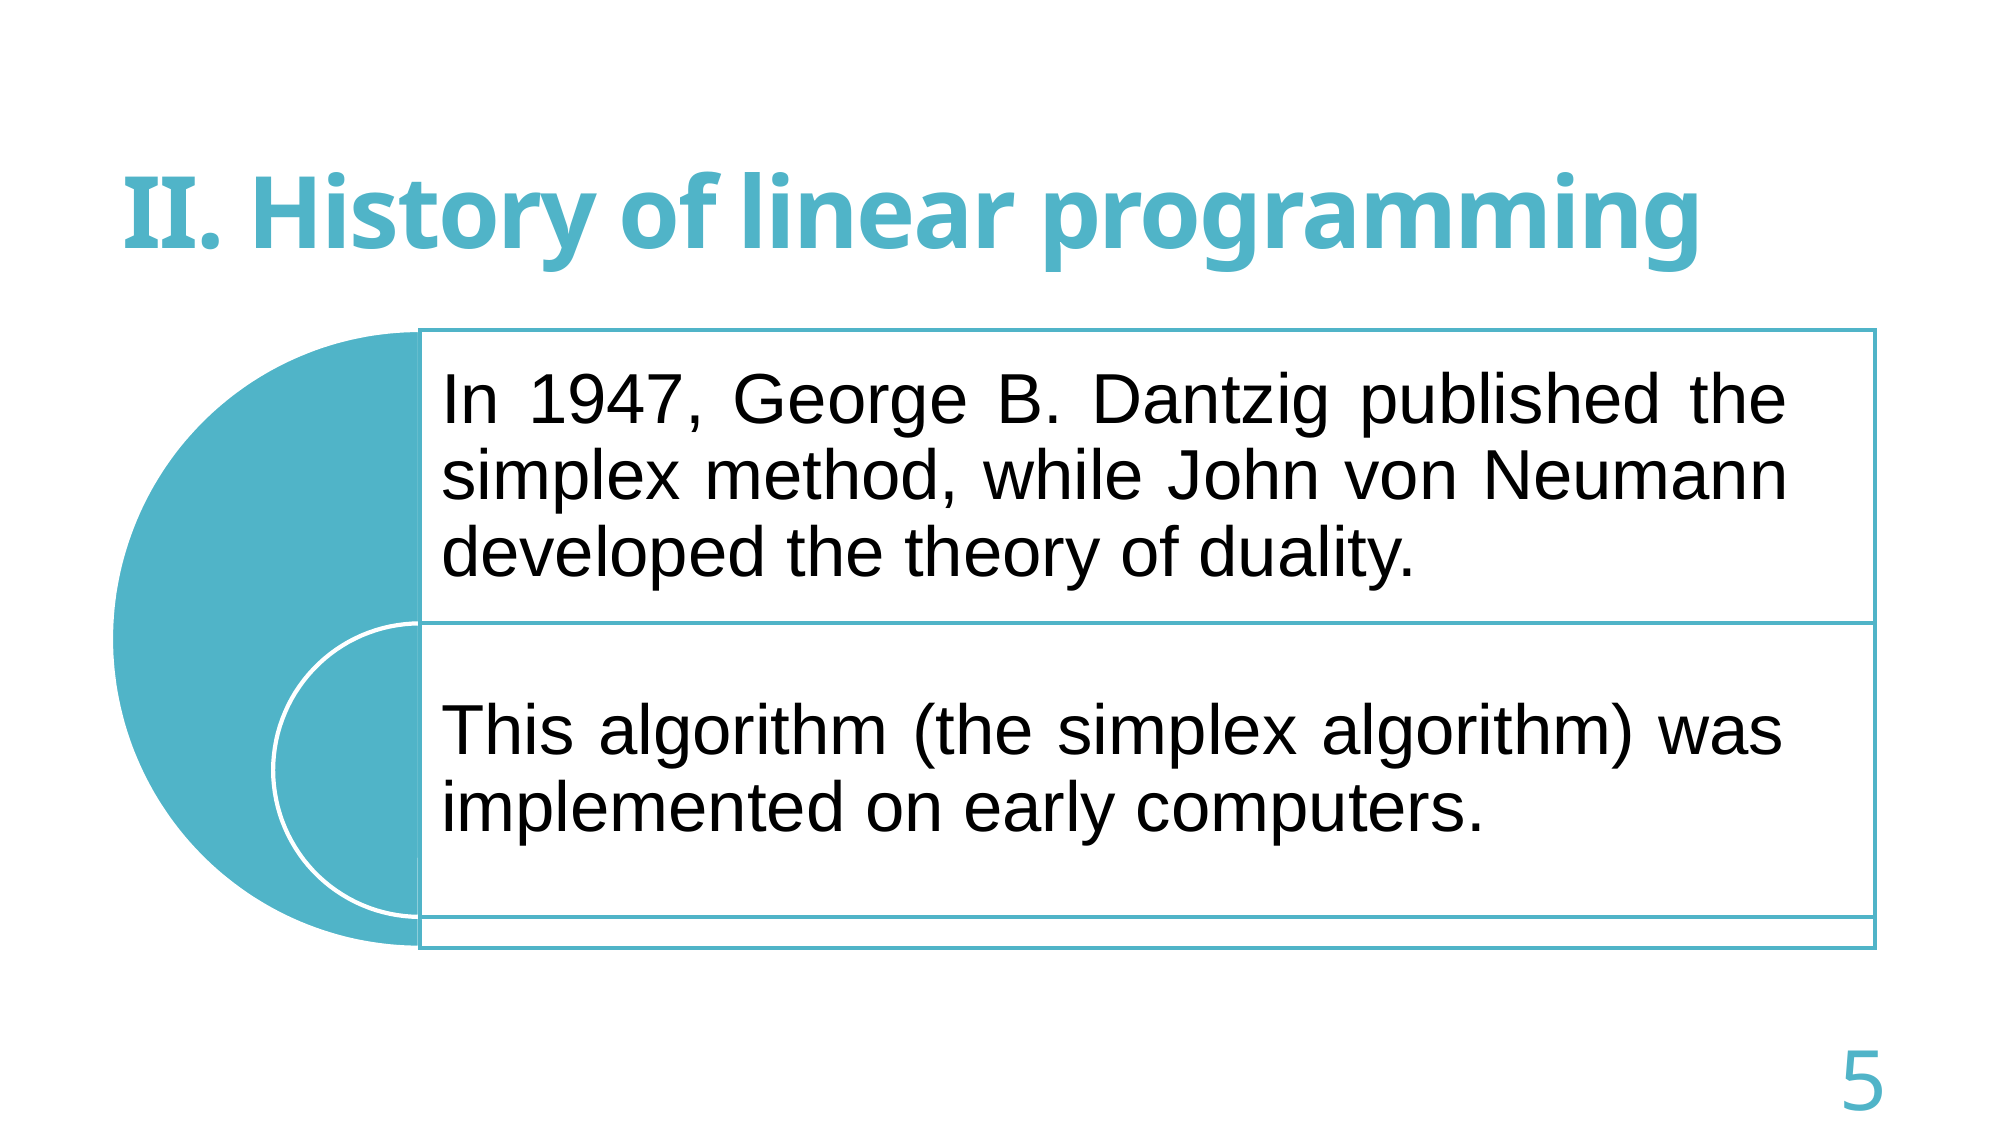

II. History of linear programming
In 1947, George B. Dantzig published the simplex method, while John von Neumann developed the theory of duality.
This algorithm (the simplex algorithm) was implemented on early computers.